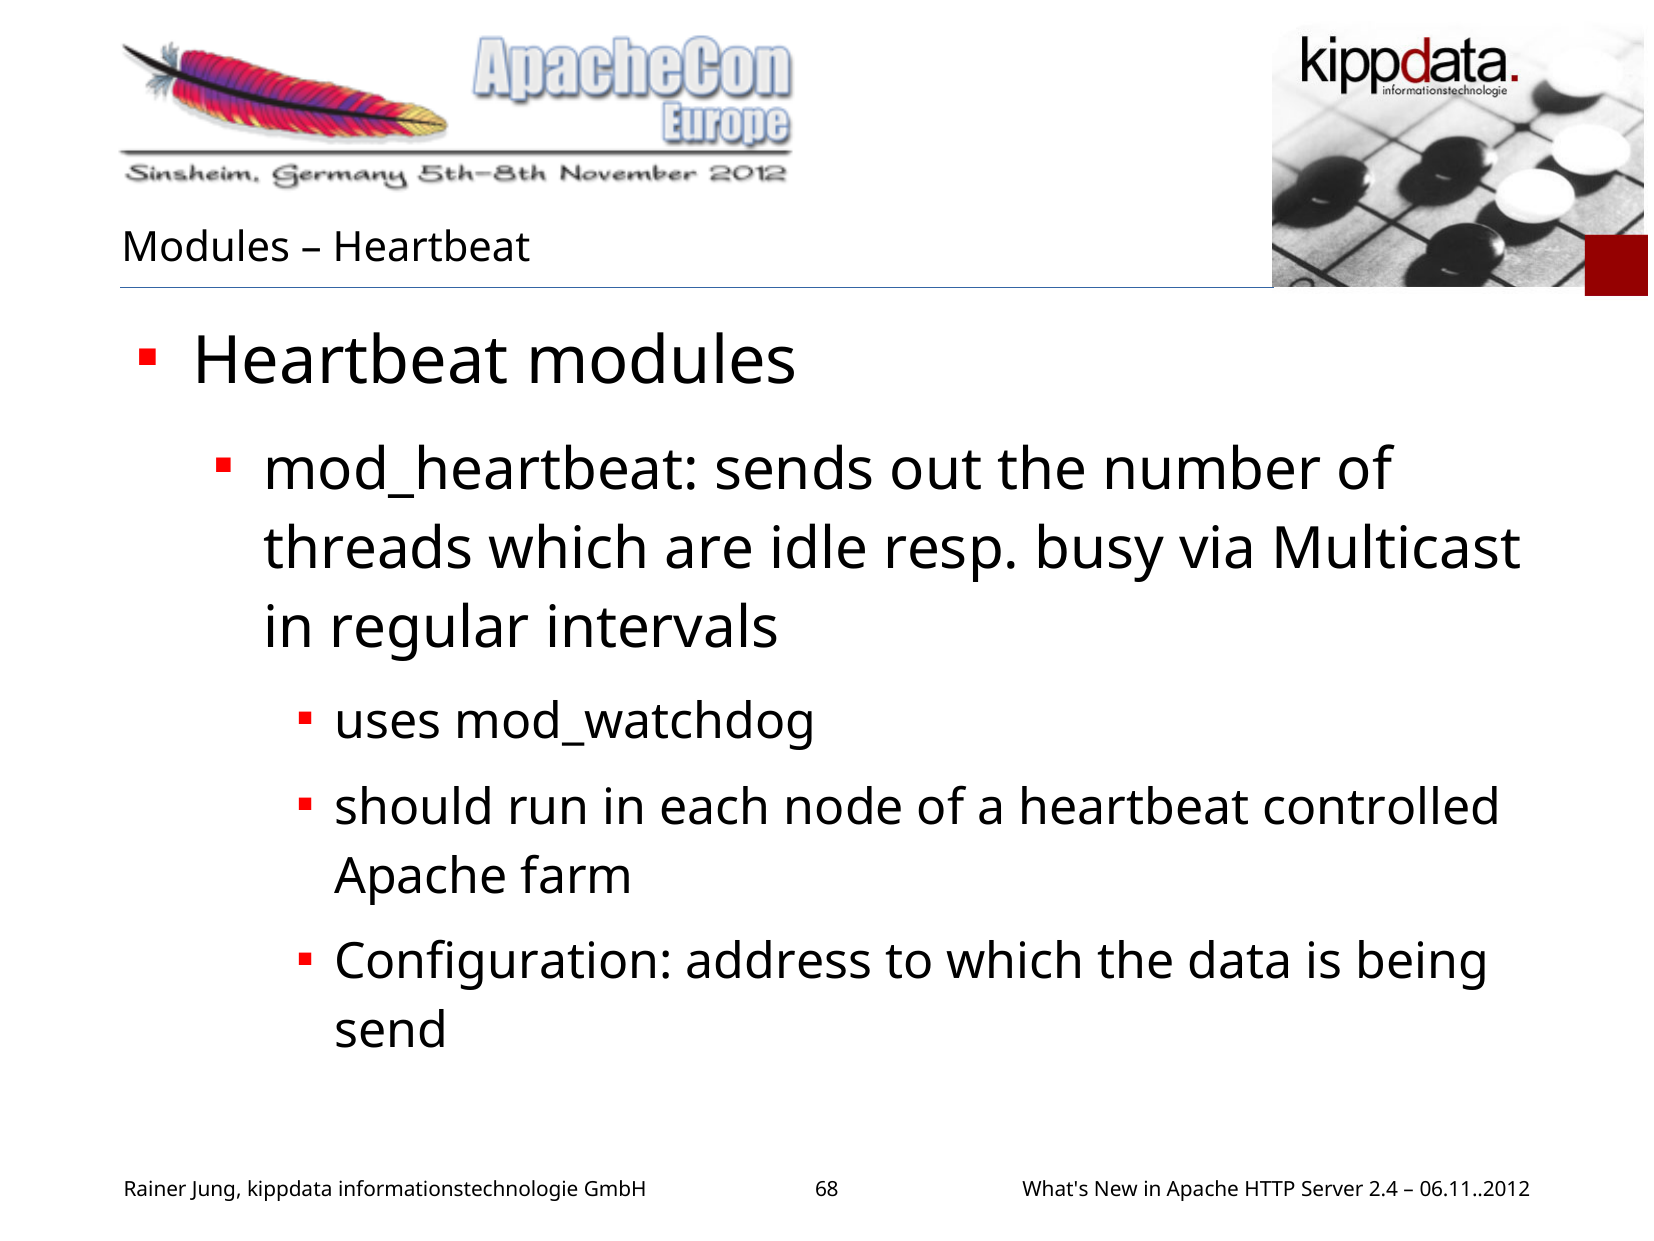

# Modules – Heartbeat
Heartbeat modules
mod_heartbeat: sends out the number of threads which are idle resp. busy via Multicast in regular intervals
uses mod_watchdog
should run in each node of a heartbeat controlled Apache farm
Configuration: address to which the data is being send